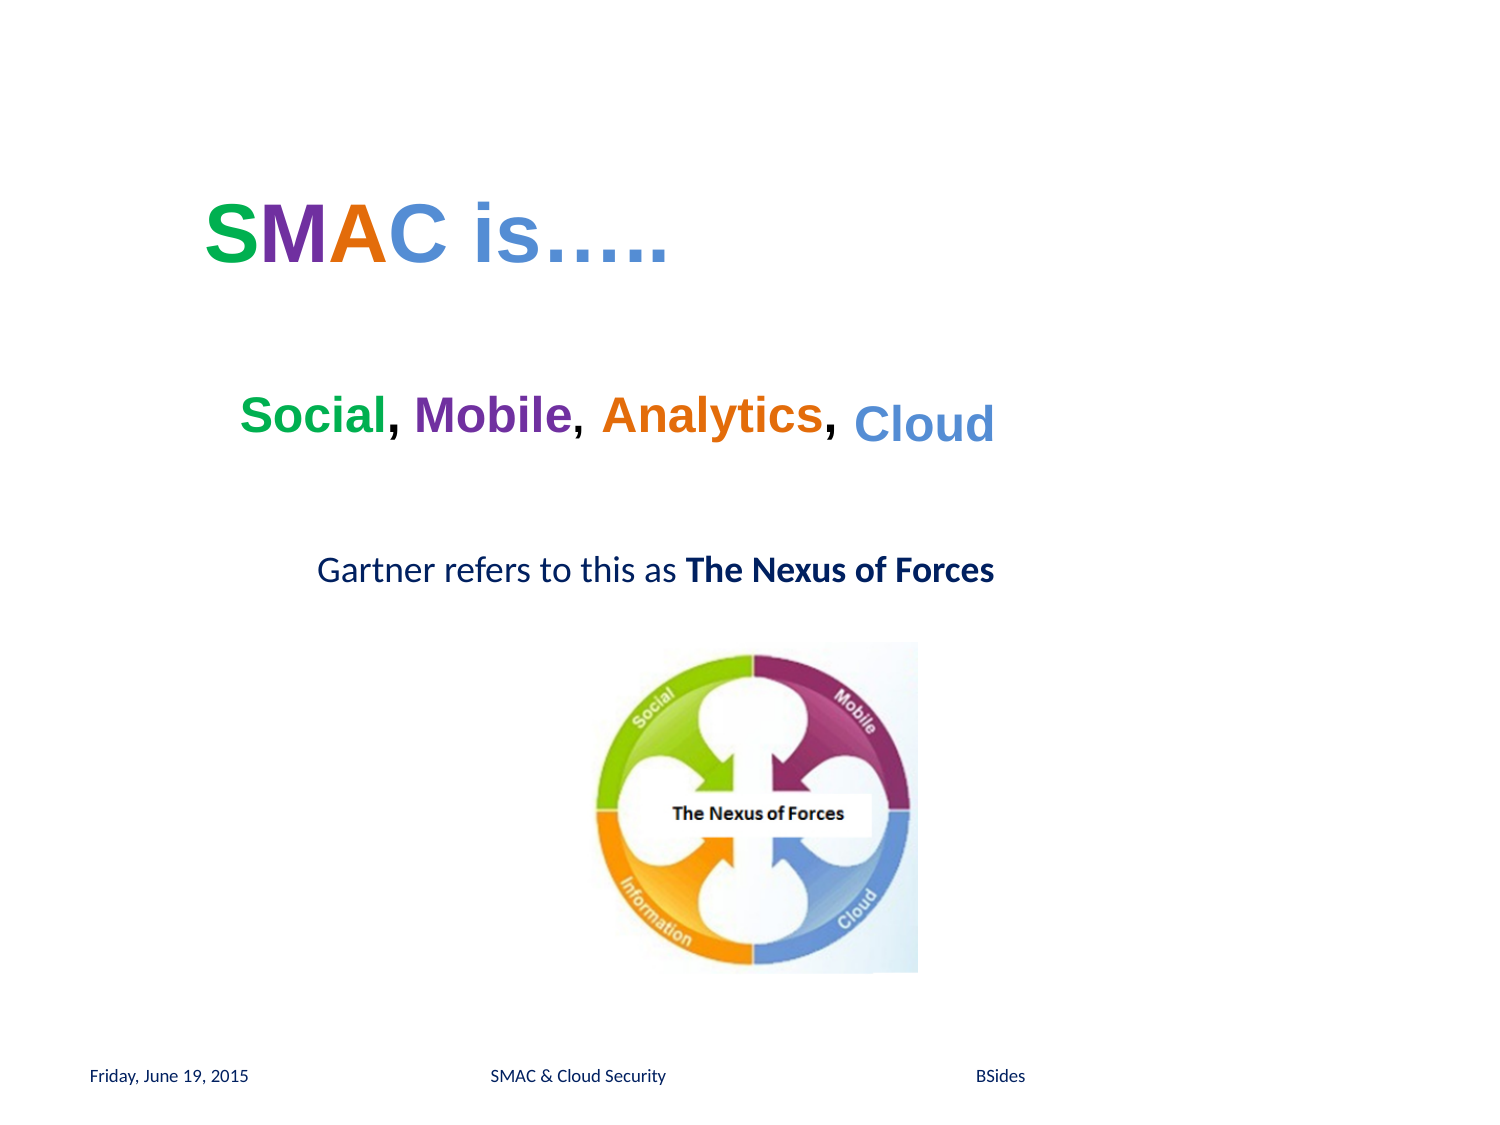

SMAC is…..
Social,
Mobile,
Analytics,
Cloud
Gartner refers to this as The Nexus of Forces
Friday, June 19, 2015 SMAC & Cloud Security BSides